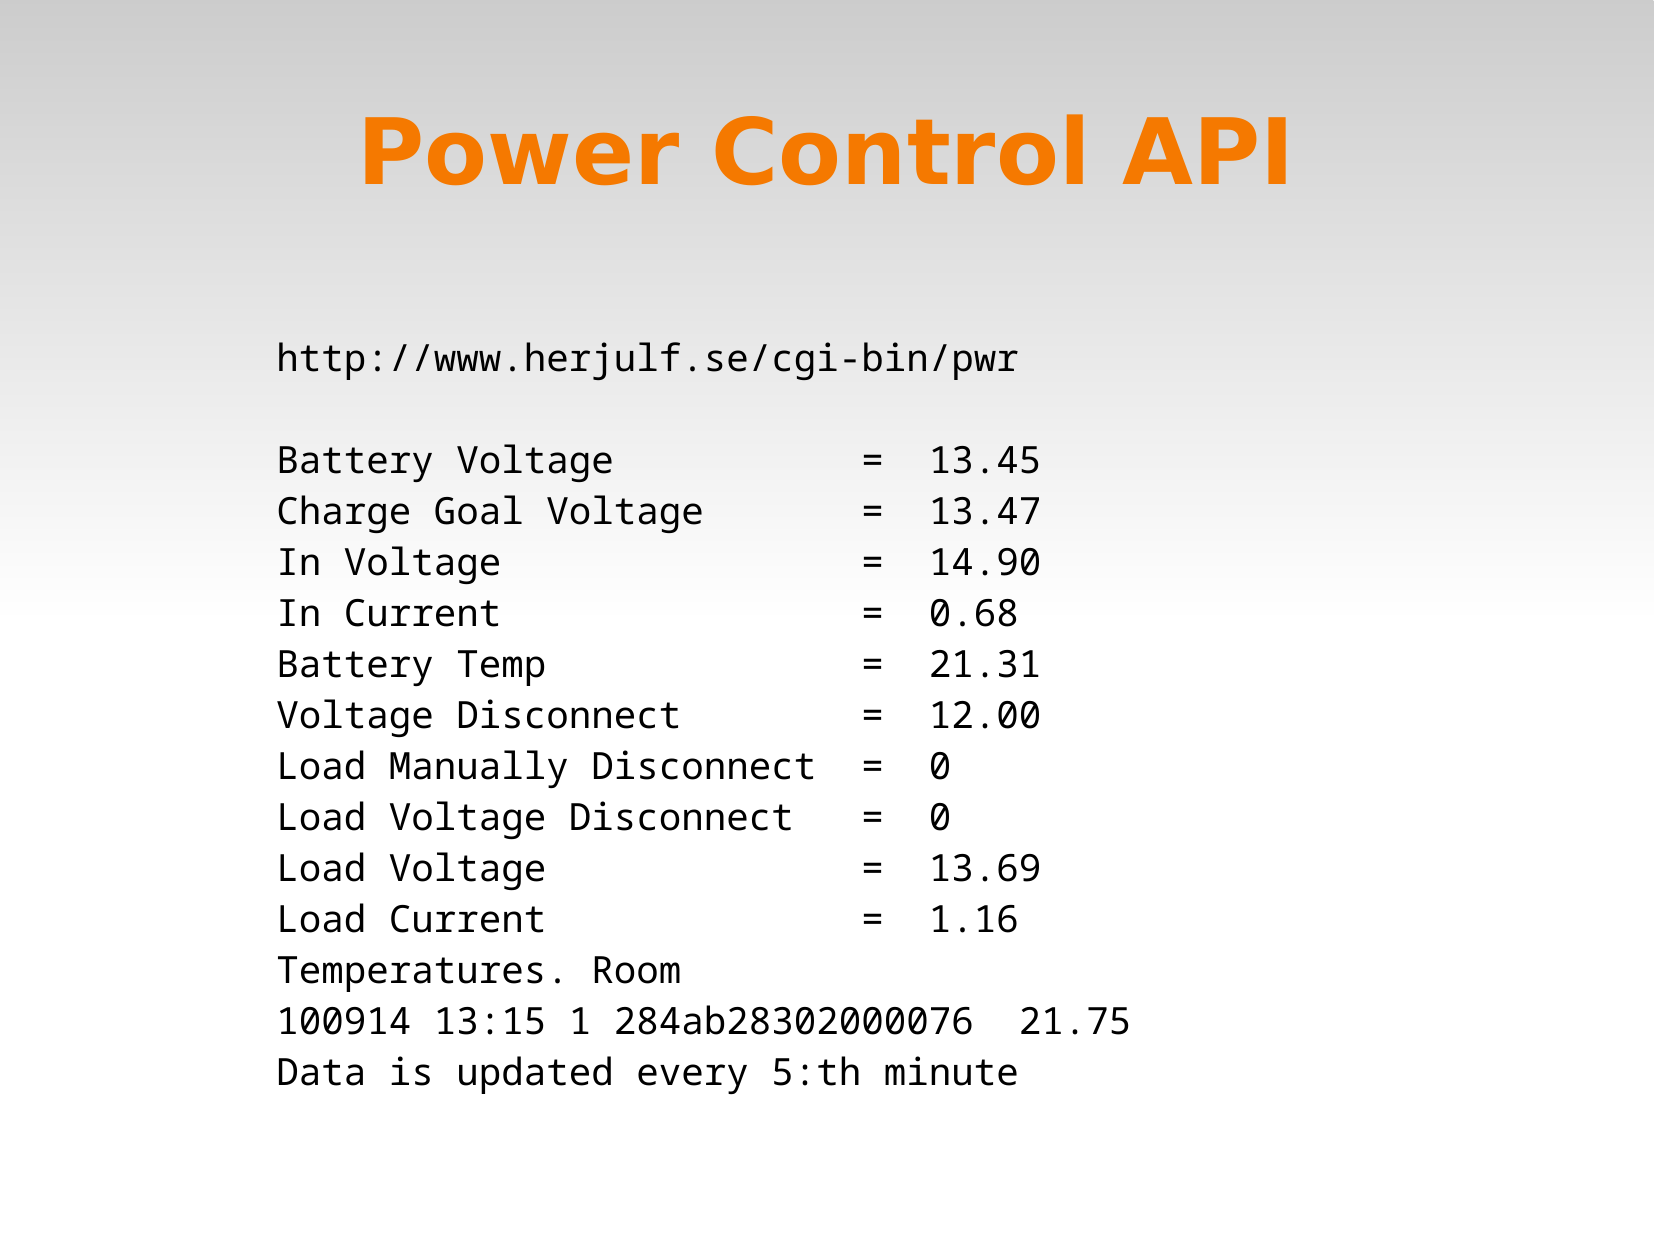

# Power Control API
http://www.herjulf.se/cgi-bin/pwr
Battery Voltage = 13.45
Charge Goal Voltage = 13.47
In Voltage = 14.90
In Current = 0.68
Battery Temp = 21.31
Voltage Disconnect = 12.00
Load Manually Disconnect = 0
Load Voltage Disconnect = 0
Load Voltage = 13.69
Load Current = 1.16
Temperatures. Room
100914 13:15 1 284ab28302000076 21.75
Data is updated every 5:th minute